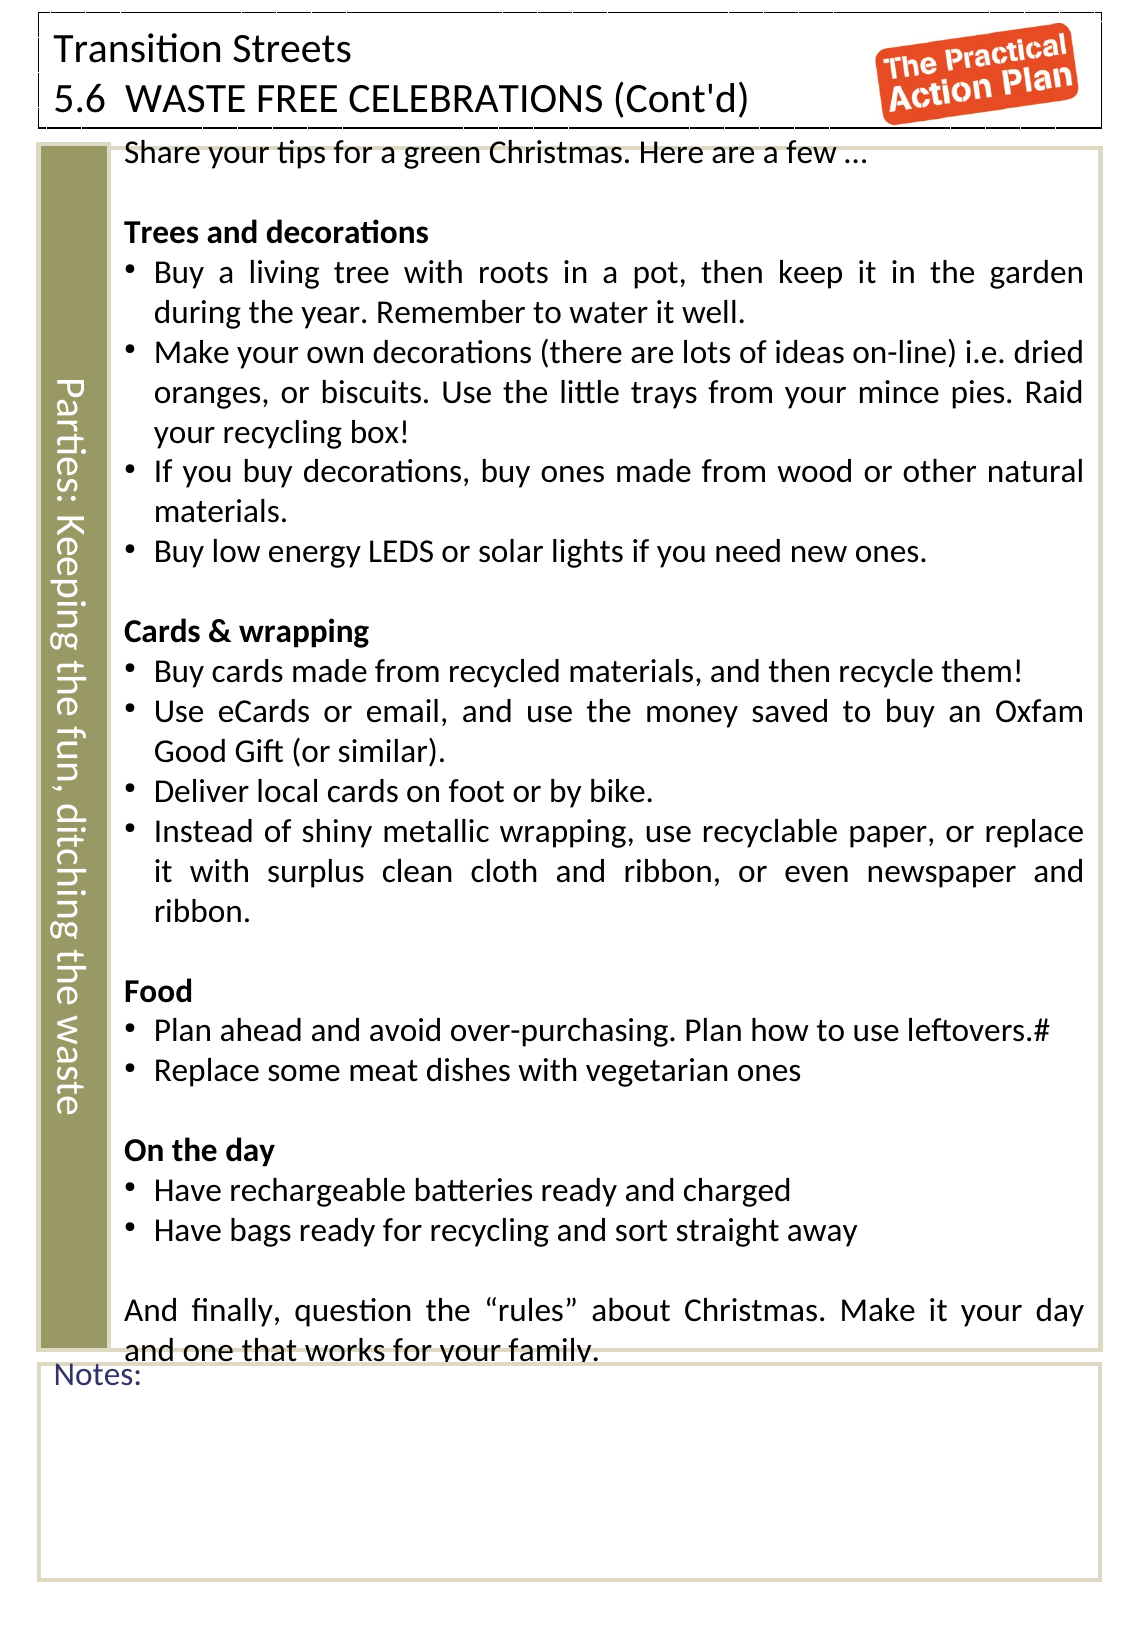

Transition Streets
5.6 WASTE FREE CELEBRATIONS (Cont'd)
Parties: Keeping the fun, ditching the waste
Share your tips for a green Christmas. Here are a few …
Trees and decorations
Buy a living tree with roots in a pot, then keep it in the garden during the year. Remember to water it well.
Make your own decorations (there are lots of ideas on-line) i.e. dried oranges, or biscuits. Use the little trays from your mince pies. Raid your recycling box!
If you buy decorations, buy ones made from wood or other natural materials.
Buy low energy LEDS or solar lights if you need new ones.
Cards & wrapping
Buy cards made from recycled materials, and then recycle them!
Use eCards or email, and use the money saved to buy an Oxfam Good Gift (or similar).
Deliver local cards on foot or by bike.
Instead of shiny metallic wrapping, use recyclable paper, or replace it with surplus clean cloth and ribbon, or even newspaper and ribbon.
Food
Plan ahead and avoid over-purchasing. Plan how to use leftovers.#
Replace some meat dishes with vegetarian ones
On the day
Have rechargeable batteries ready and charged
Have bags ready for recycling and sort straight away
And finally, question the “rules” about Christmas. Make it your day and one that works for your family.
Notes: